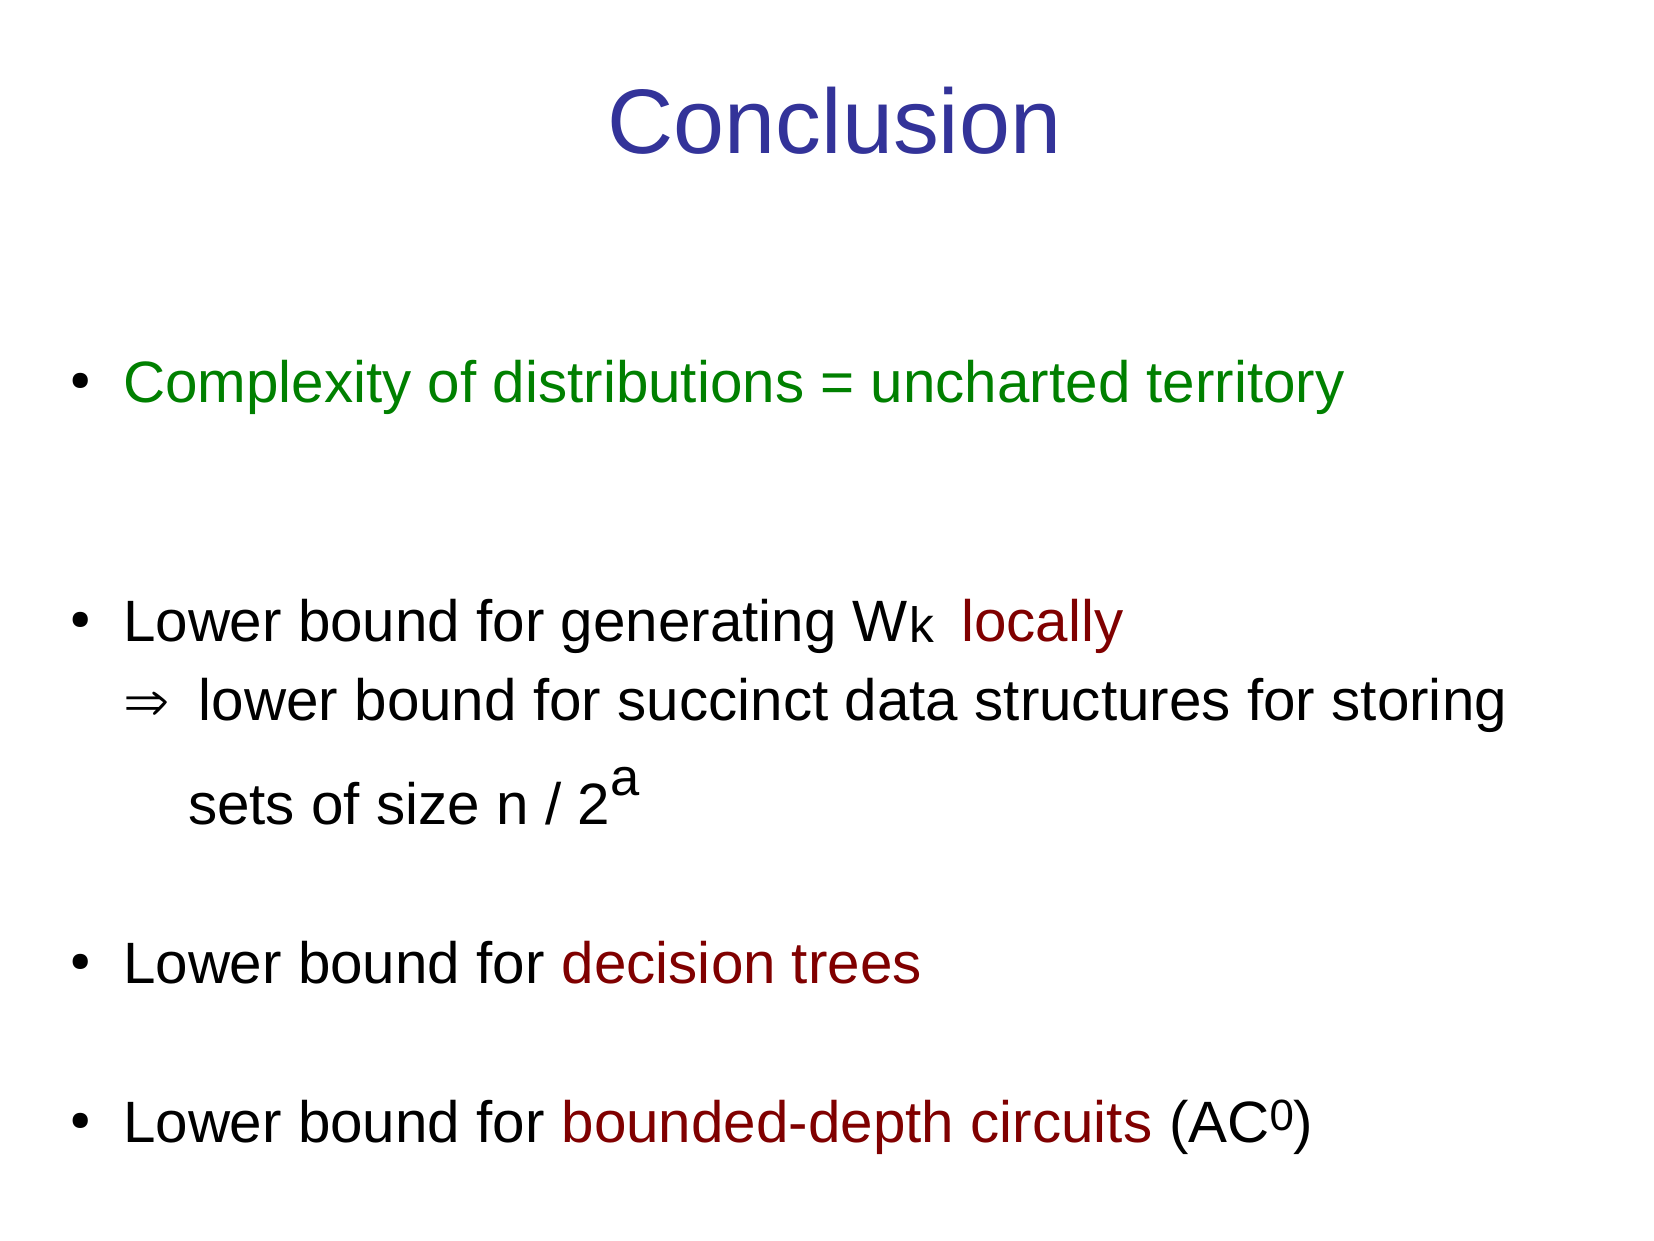

Conclusion
# Complexity of distributions = uncharted territory
Lower bound for generating Wk locally
 lower bound for succinct data structures for storing
 sets of size n / 2a
Lower bound for decision trees
Lower bound for bounded-depth circuits (AC0)